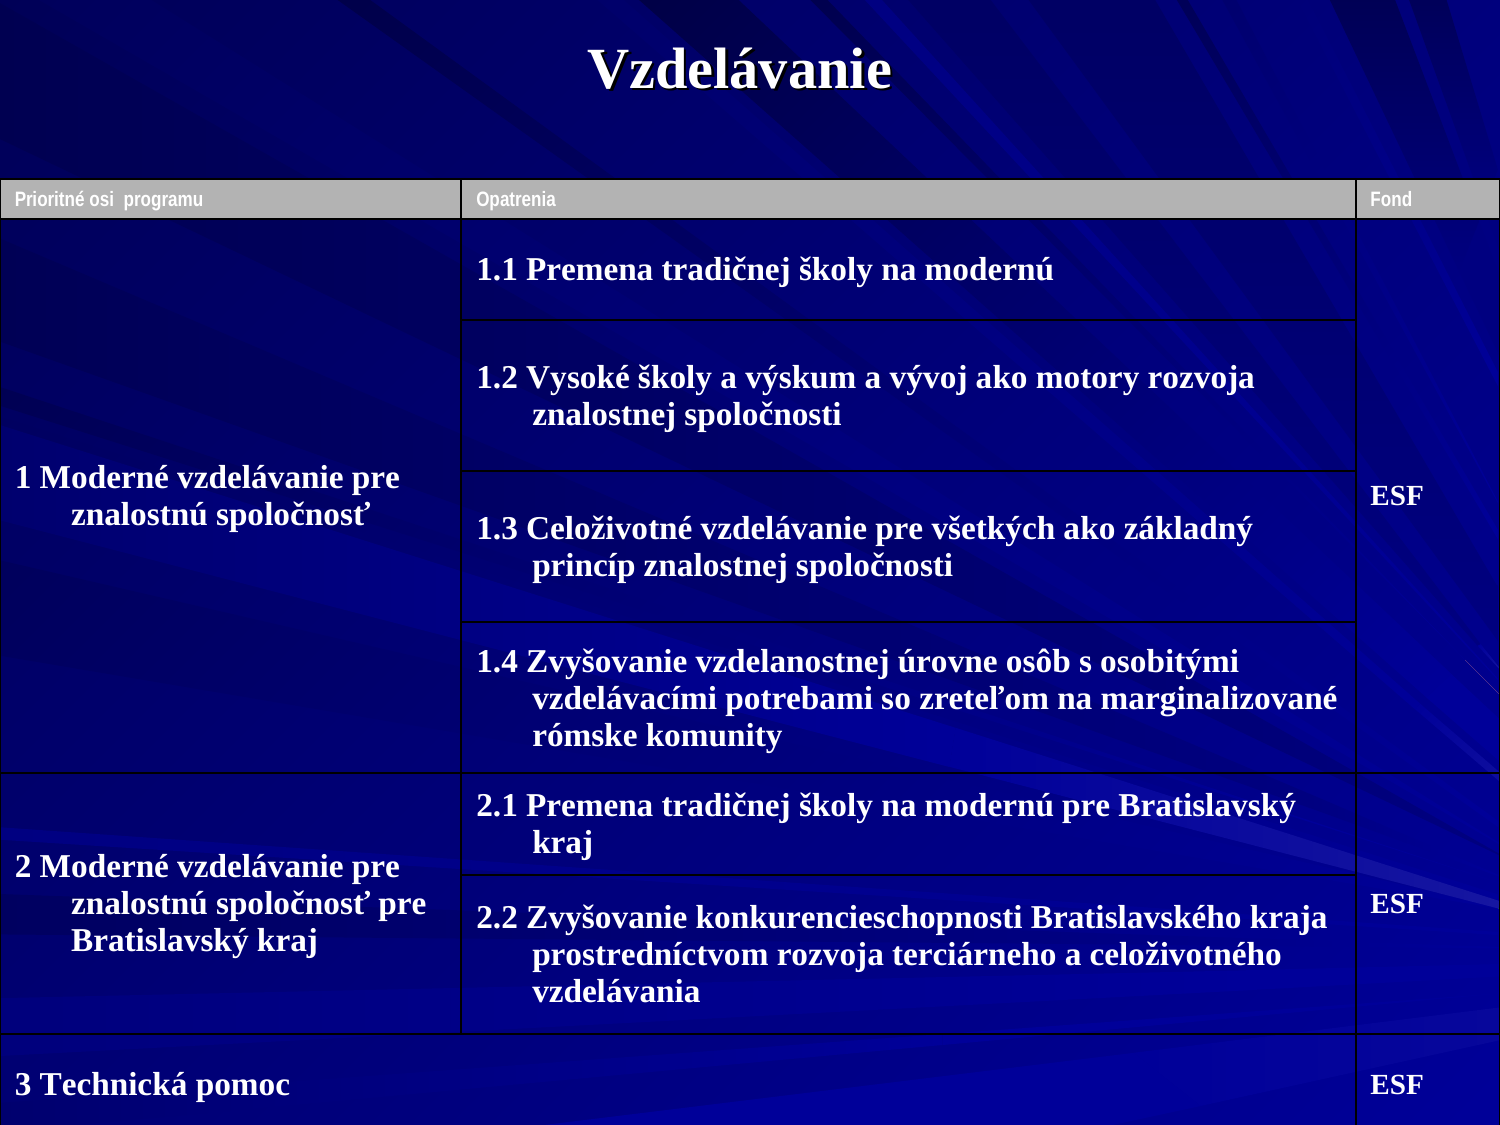

# Vzdelávanie
Prioritné osi programu
Opatrenia
Fond
1 Moderné vzdelávanie pre znalostnú spoločnosť
1.1 Premena tradičnej školy na modernú
ESF
1.2 Vysoké školy a výskum a vývoj ako motory rozvoja znalostnej spoločnosti
1.3 Celoživotné vzdelávanie pre všetkých ako základný princíp znalostnej spoločnosti
1.4 Zvyšovanie vzdelanostnej úrovne osôb s osobitými vzdelávacími potrebami so zreteľom na marginalizované rómske komunity
2 Moderné vzdelávanie pre znalostnú spoločnosť pre Bratislavský kraj
2.1 Premena tradičnej školy na modernú pre Bratislavský kraj
ESF
2.2 Zvyšovanie konkurencieschopnosti Bratislavského kraja prostredníctvom rozvoja terciárneho a celoživotného vzdelávania
3 Technická pomoc
ESF